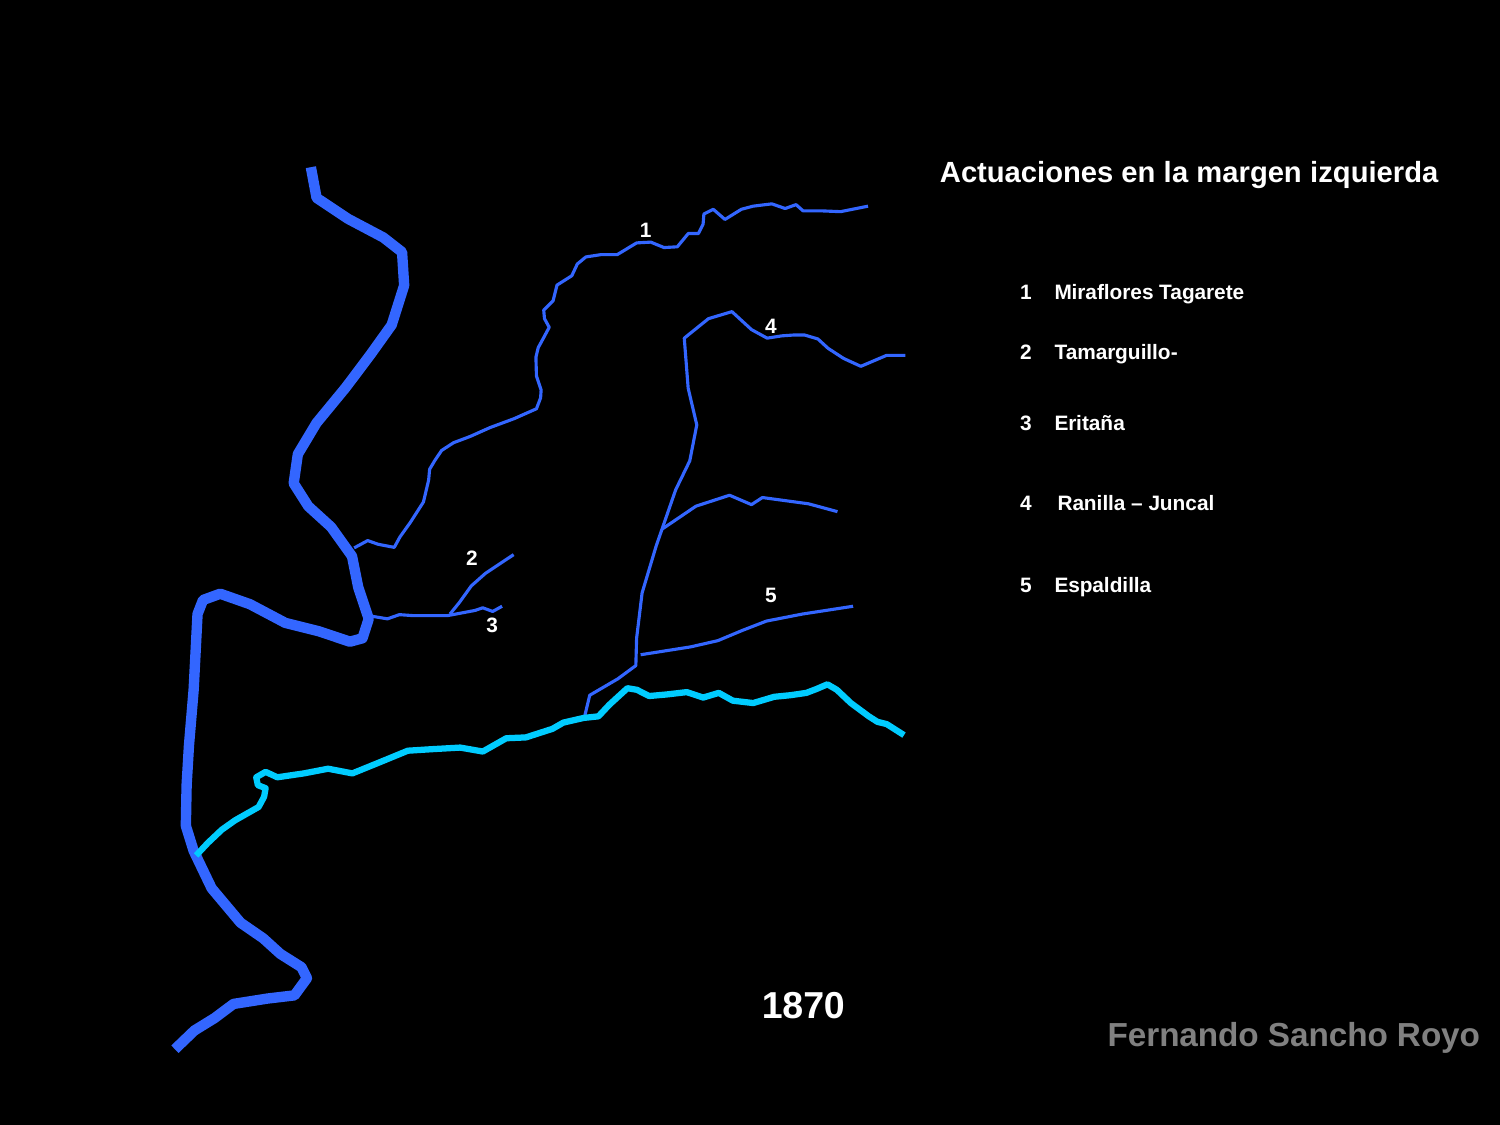

Actuaciones en la margen izquierda
1
1 Miraflores Tagarete
4
2 Tamarguillo-
3 Eritaña
Ranilla – Juncal
2
5 Espaldilla
5
3
1870
Fernando Sancho Royo